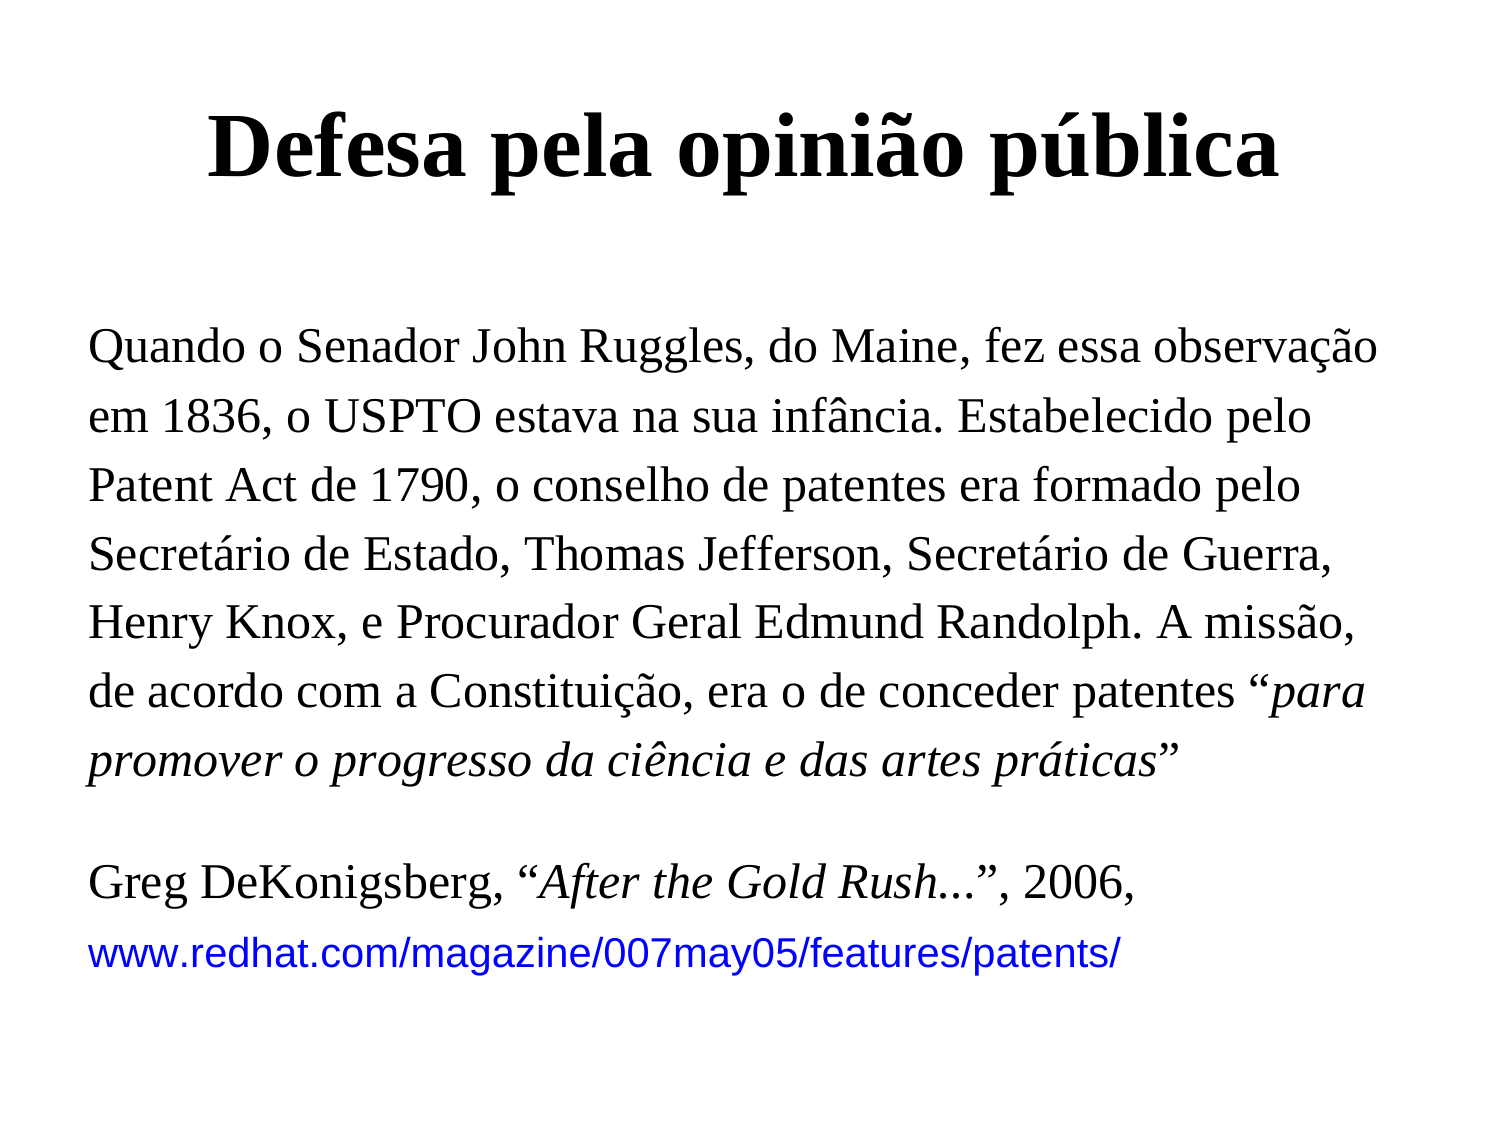

# Defesa pela opinião pública
Quando o Senador John Ruggles, do Maine, fez essa observação em 1836, o USPTO estava na sua infância. Estabelecido pelo Patent Act de 1790, o conselho de patentes era formado pelo Secretário de Estado, Thomas Jefferson, Secretário de Guerra, Henry Knox, e Procurador Geral Edmund Randolph. A missão, de acordo com a Constituição, era o de conceder patentes “para promover o progresso da ciência e das artes práticas”
Greg DeKonigsberg, “After the Gold Rush...”, 2006, www.redhat.com/magazine/007may05/features/patents/